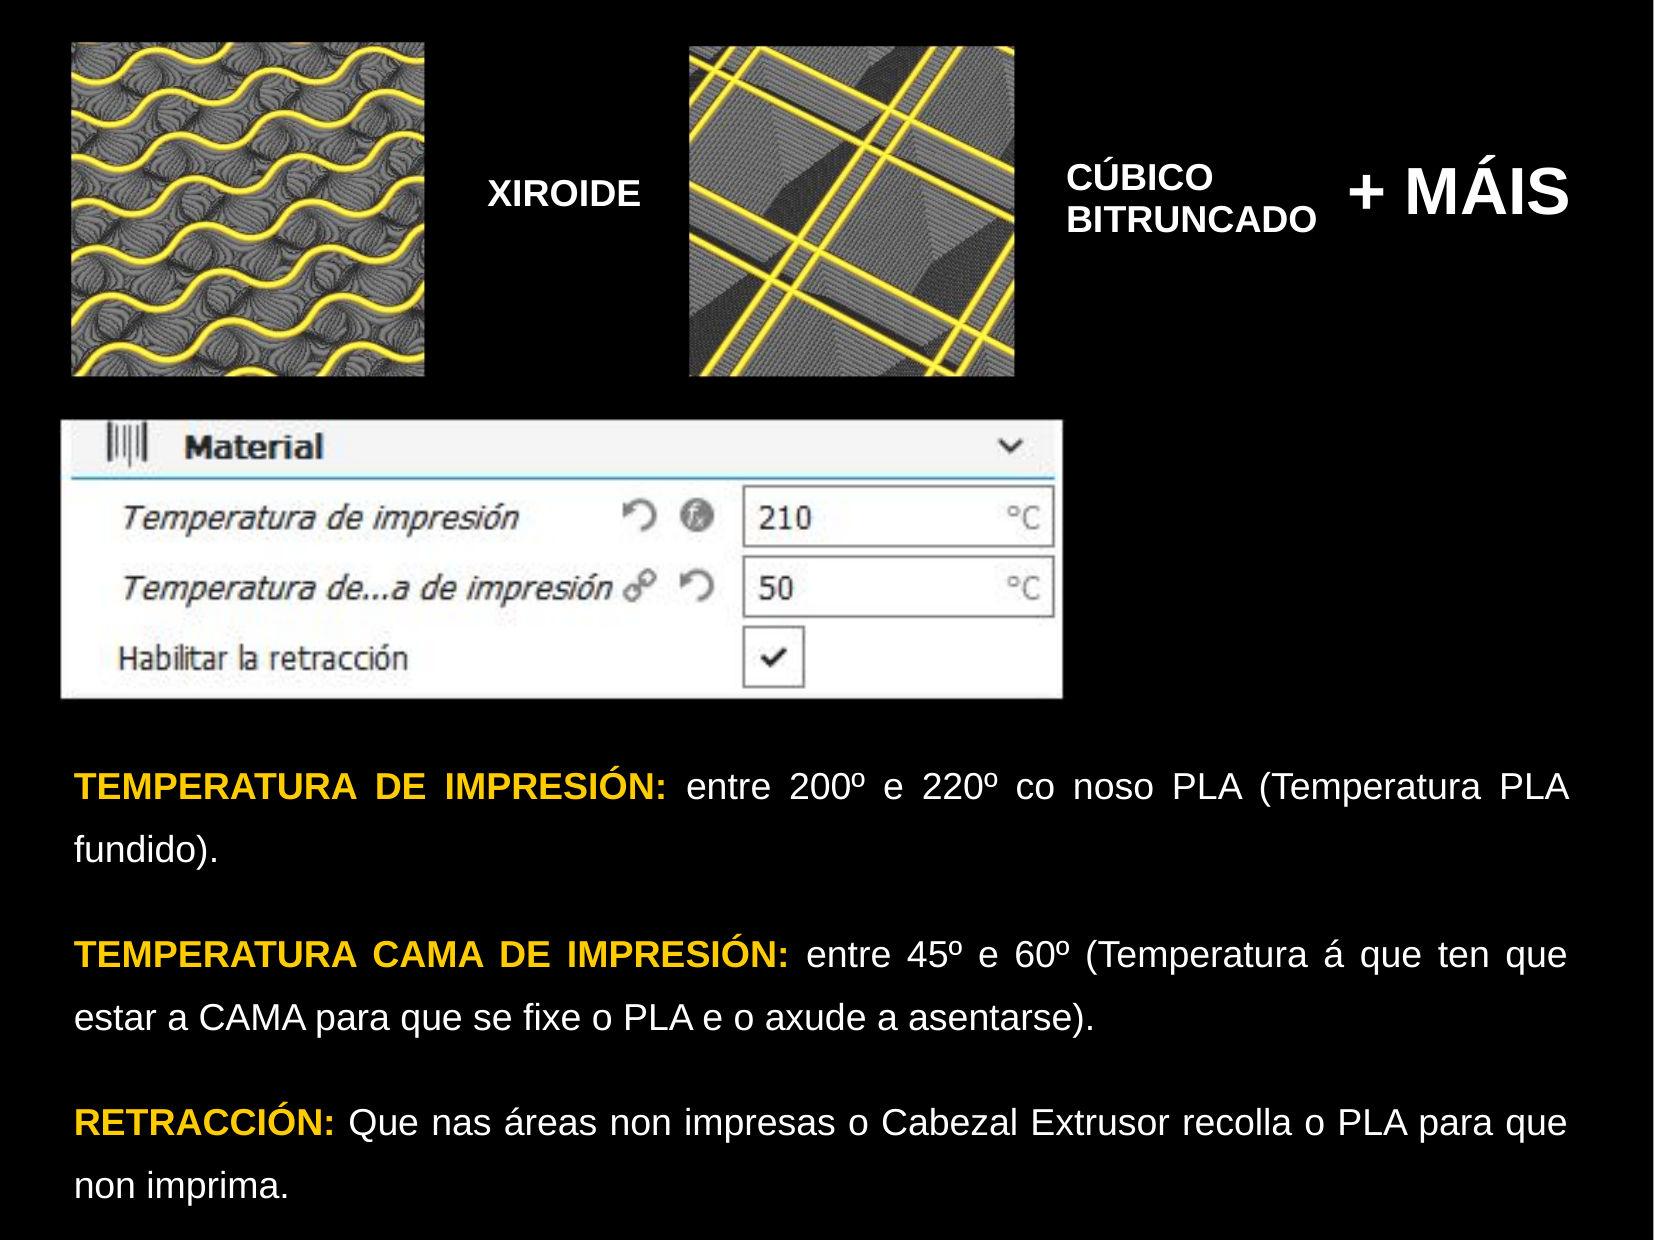

+ MÁIS
CÚBICO
BITRUNCADO
XIROIDE
TEMPERATURA DE IMPRESIÓN: entre 200º e 220º co noso PLA (Temperatura PLA fundido).
TEMPERATURA CAMA DE IMPRESIÓN: entre 45º e 60º (Temperatura á que ten que estar a CAMA para que se fixe o PLA e o axude a asentarse).
RETRACCIÓN: Que nas áreas non impresas o Cabezal Extrusor recolla o PLA para que non imprima.